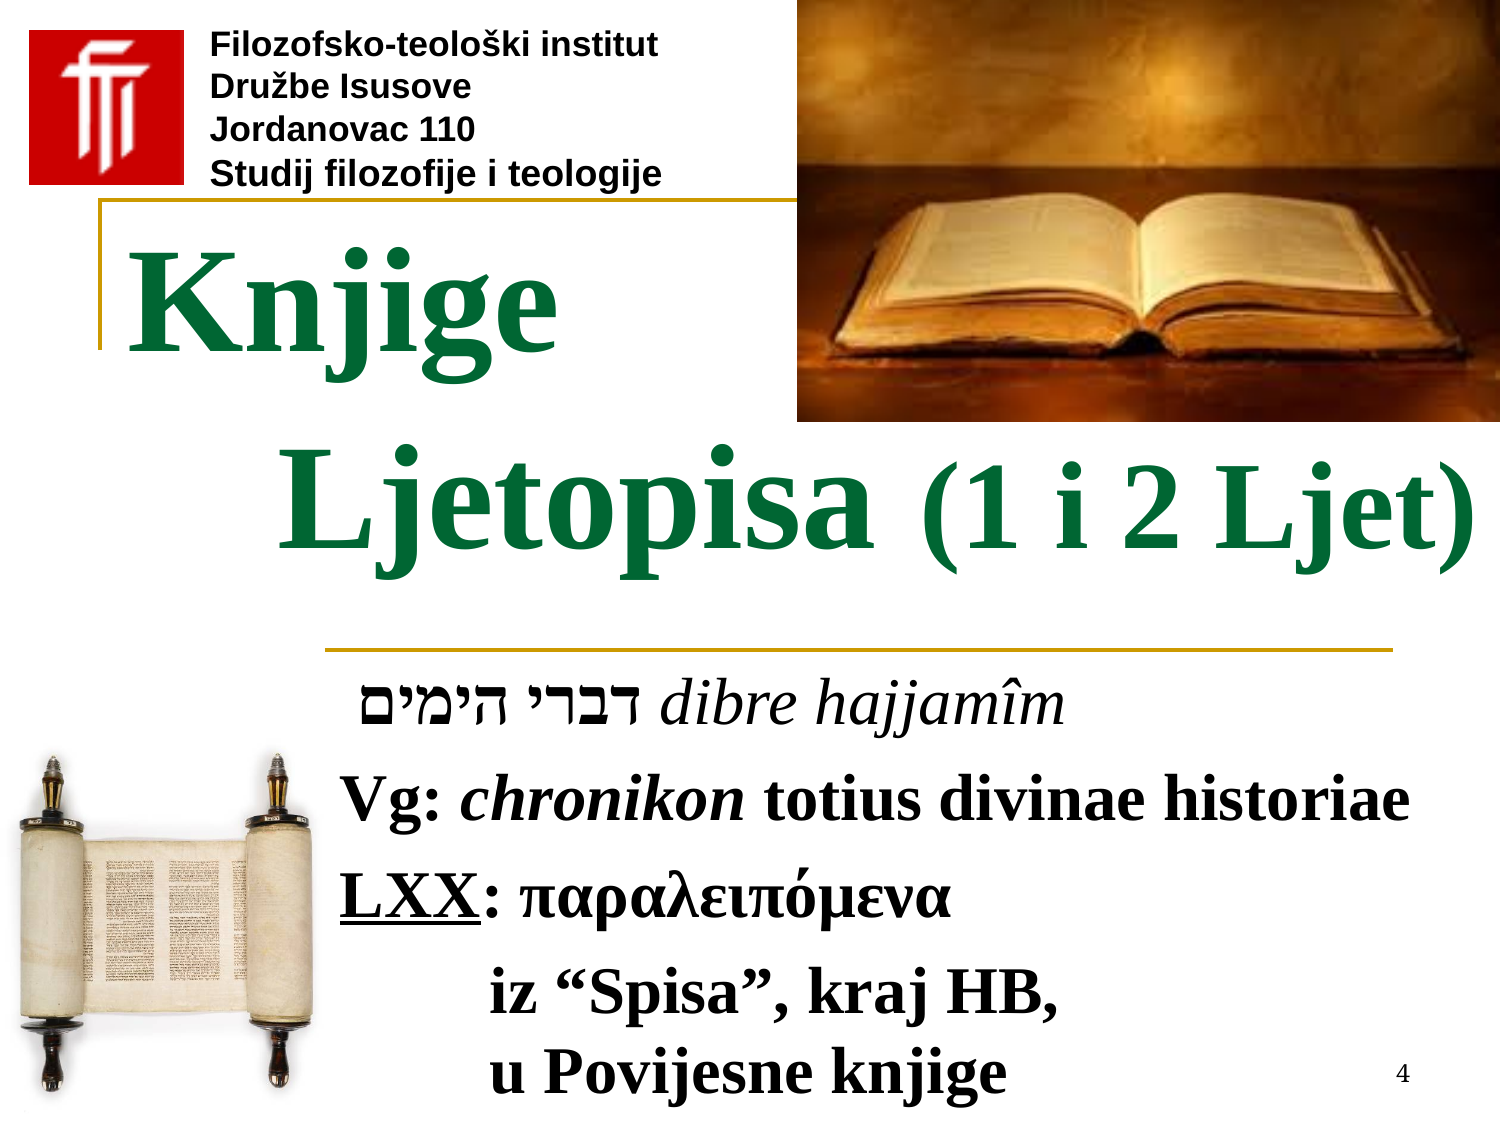

Filozofsko-teološki institut
Družbe Isusove
Jordanovac 110
Studij filozofije i teologije
# Knjige Ljetopisa (1 i 2 Ljet)
 דברי הימים dibre hajjamîm
Vg: chronikon totius divinae historiae
LXX: παραλειπόμενα
	iz “Spisa”, kraj HB,
	u Povijesne knjige